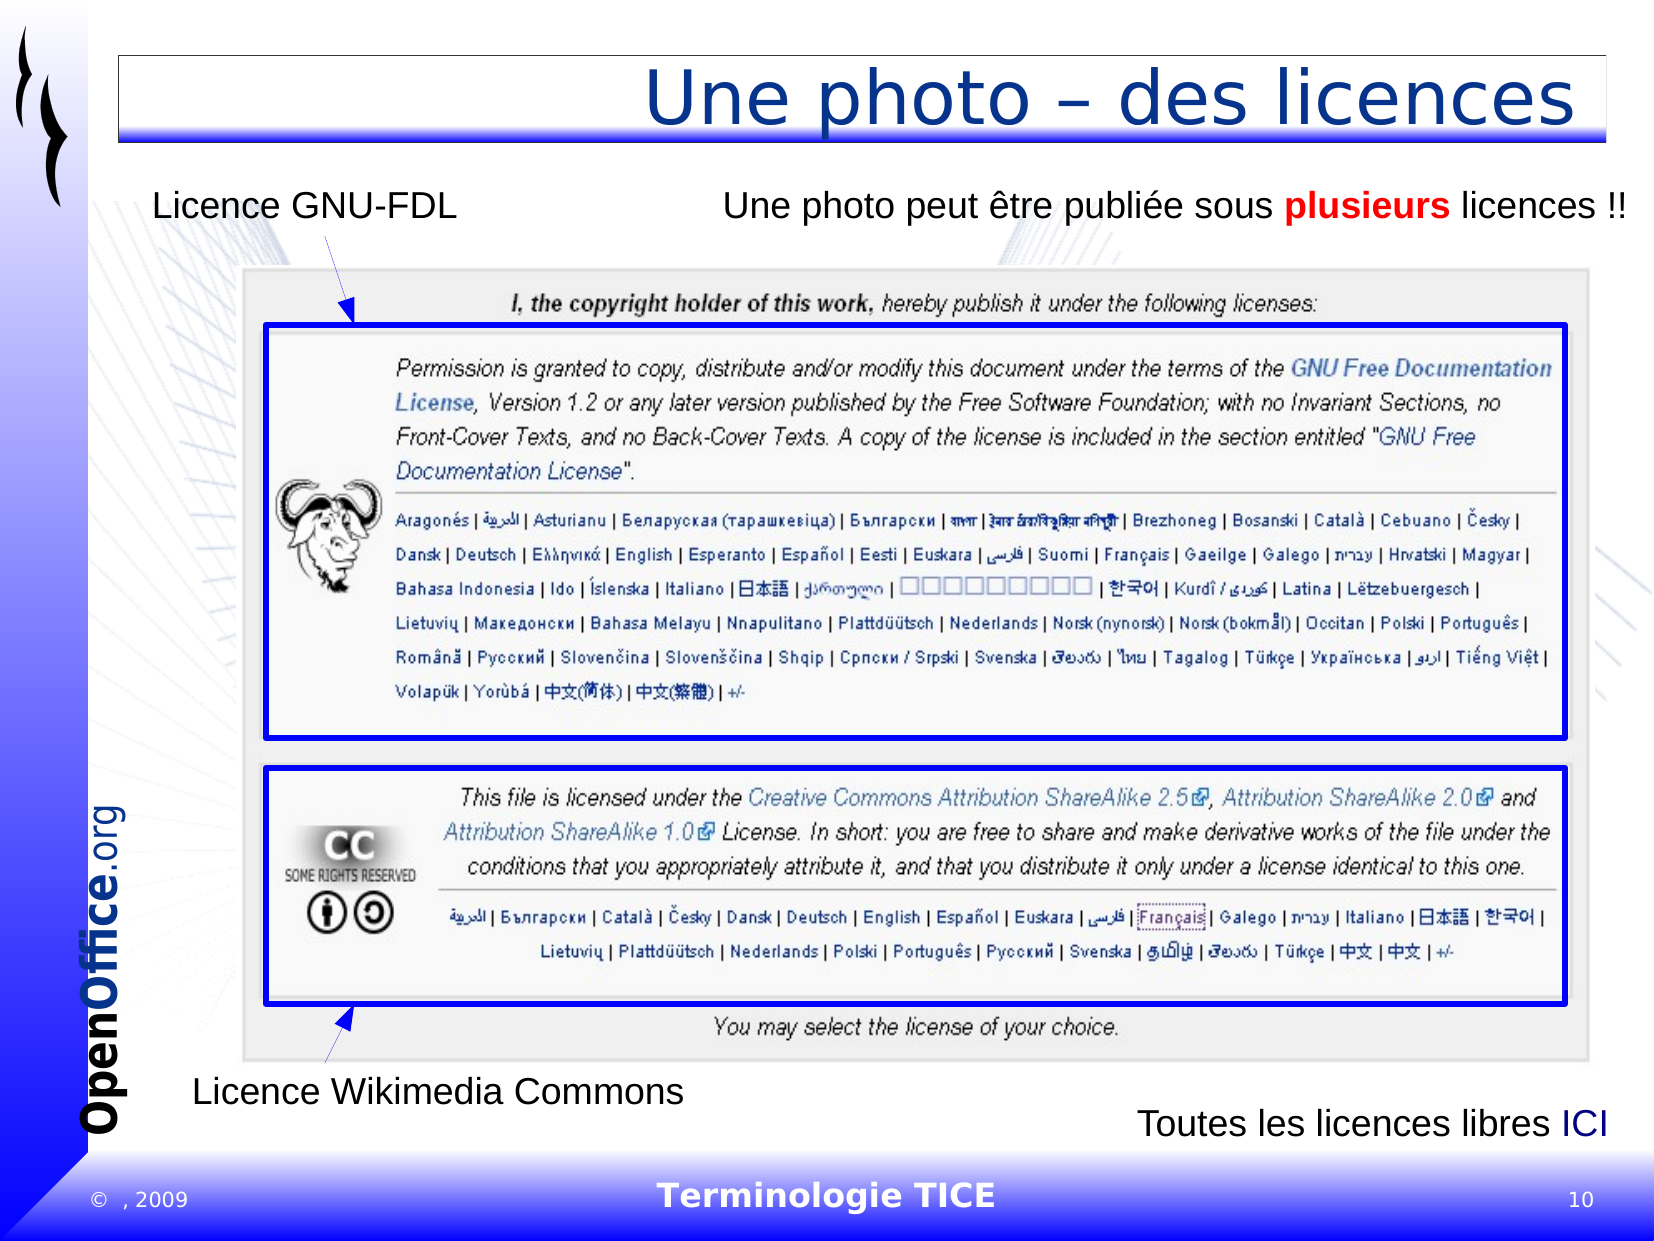

# Une photo – des licences
Licence GNU-FDL
Une photo peut être publiée sous plusieurs licences !!
Licence Wikimedia Commons
Toutes les licences libres ICI